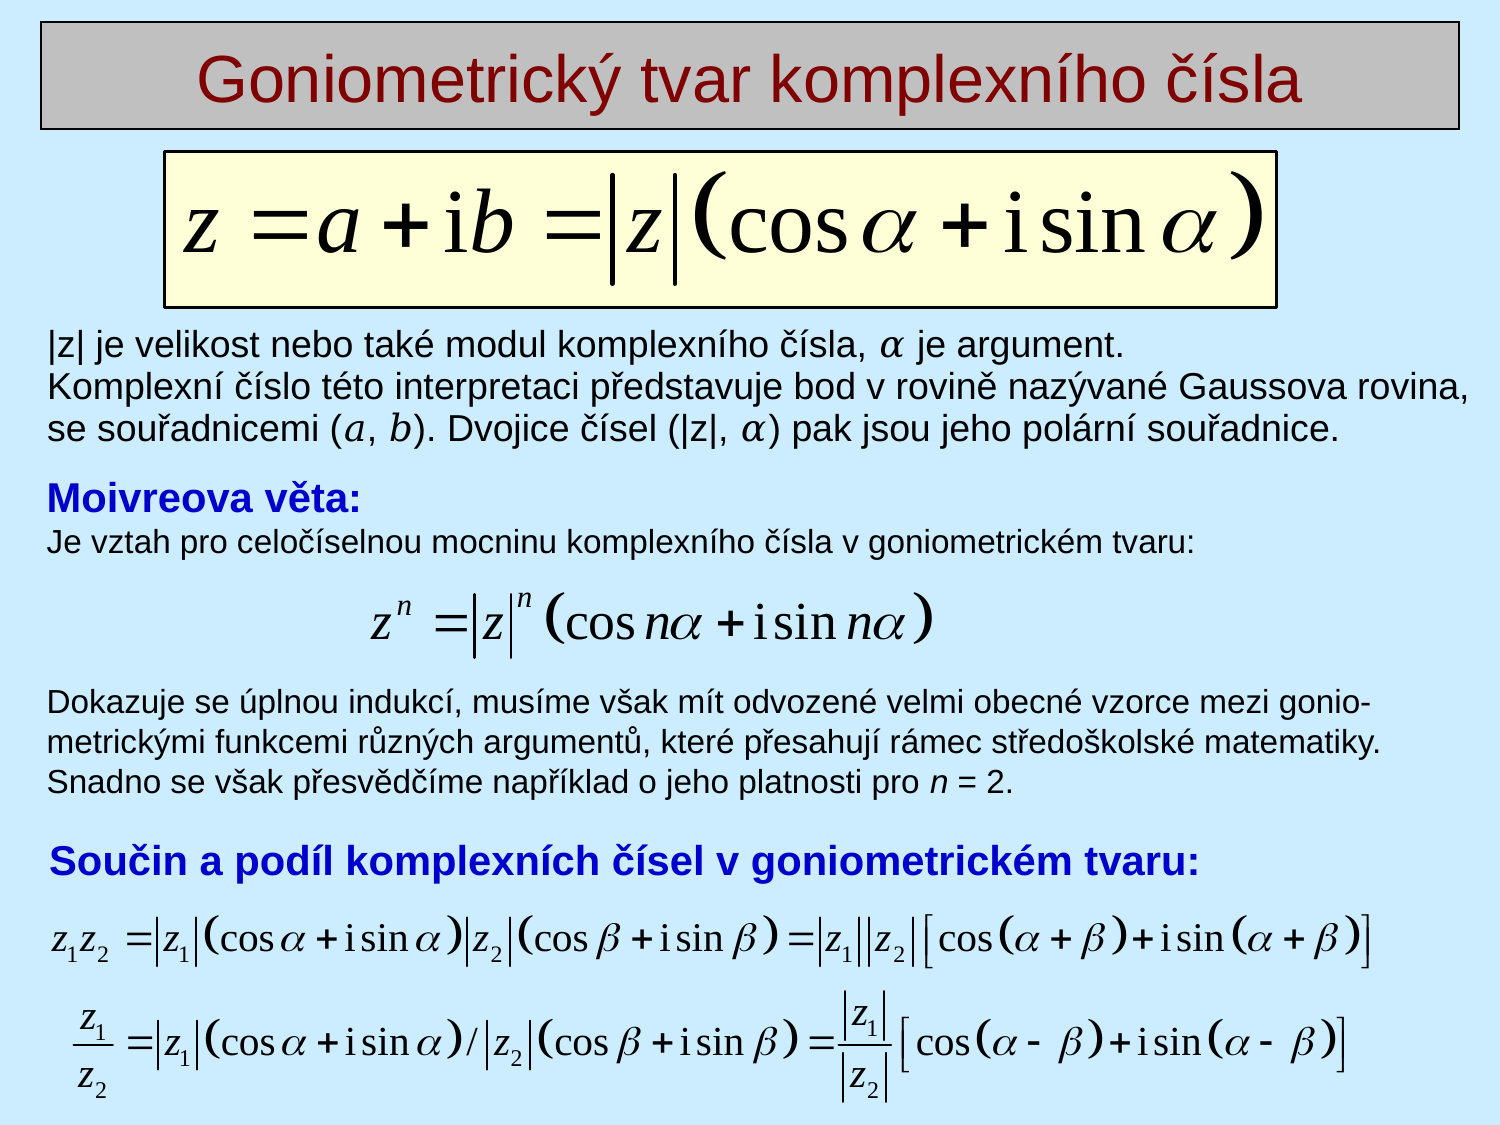

# Goniometrický tvar komplexního čísla
|z| je velikost nebo také modul komplexního čísla, 𝛼 je argument.
Komplexní číslo této interpretaci představuje bod v rovině nazývané Gaussova rovina,
se souřadnicemi (𝑎, 𝑏). Dvojice čísel (|z|, 𝛼) pak jsou jeho polární souřadnice.
Moivreova věta:
Je vztah pro celočíselnou mocninu komplexního čísla v goniometrickém tvaru:
Dokazuje se úplnou indukcí, musíme však mít odvozené velmi obecné vzorce mezi gonio-metrickými funkcemi různých argumentů, které přesahují rámec středoškolské matematiky.
Snadno se však přesvědčíme například o jeho platnosti pro n = 2.
Součin a podíl komplexních čísel v goniometrickém tvaru: